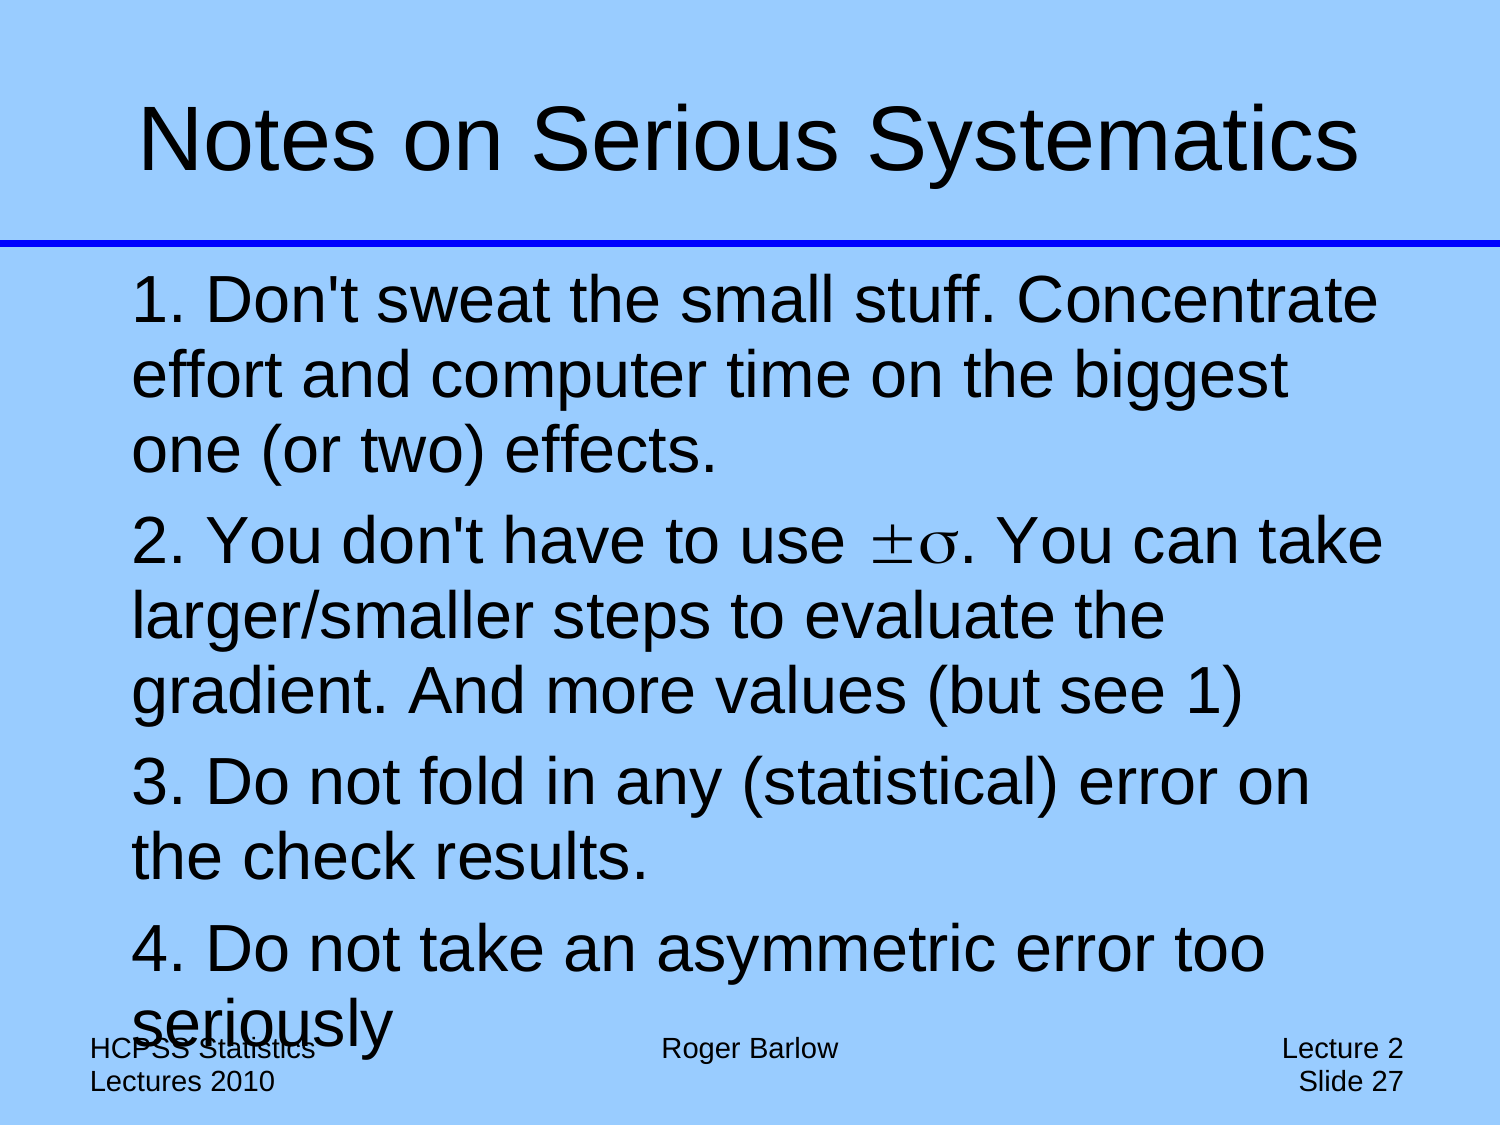

# Notes on Serious Systematics
1. Don't sweat the small stuff. Concentrate effort and computer time on the biggest one (or two) effects.
2. You don't have to use . You can take larger/smaller steps to evaluate the gradient. And more values (but see 1)
3. Do not fold in any (statistical) error on the check results.
4. Do not take an asymmetric error too seriously
27